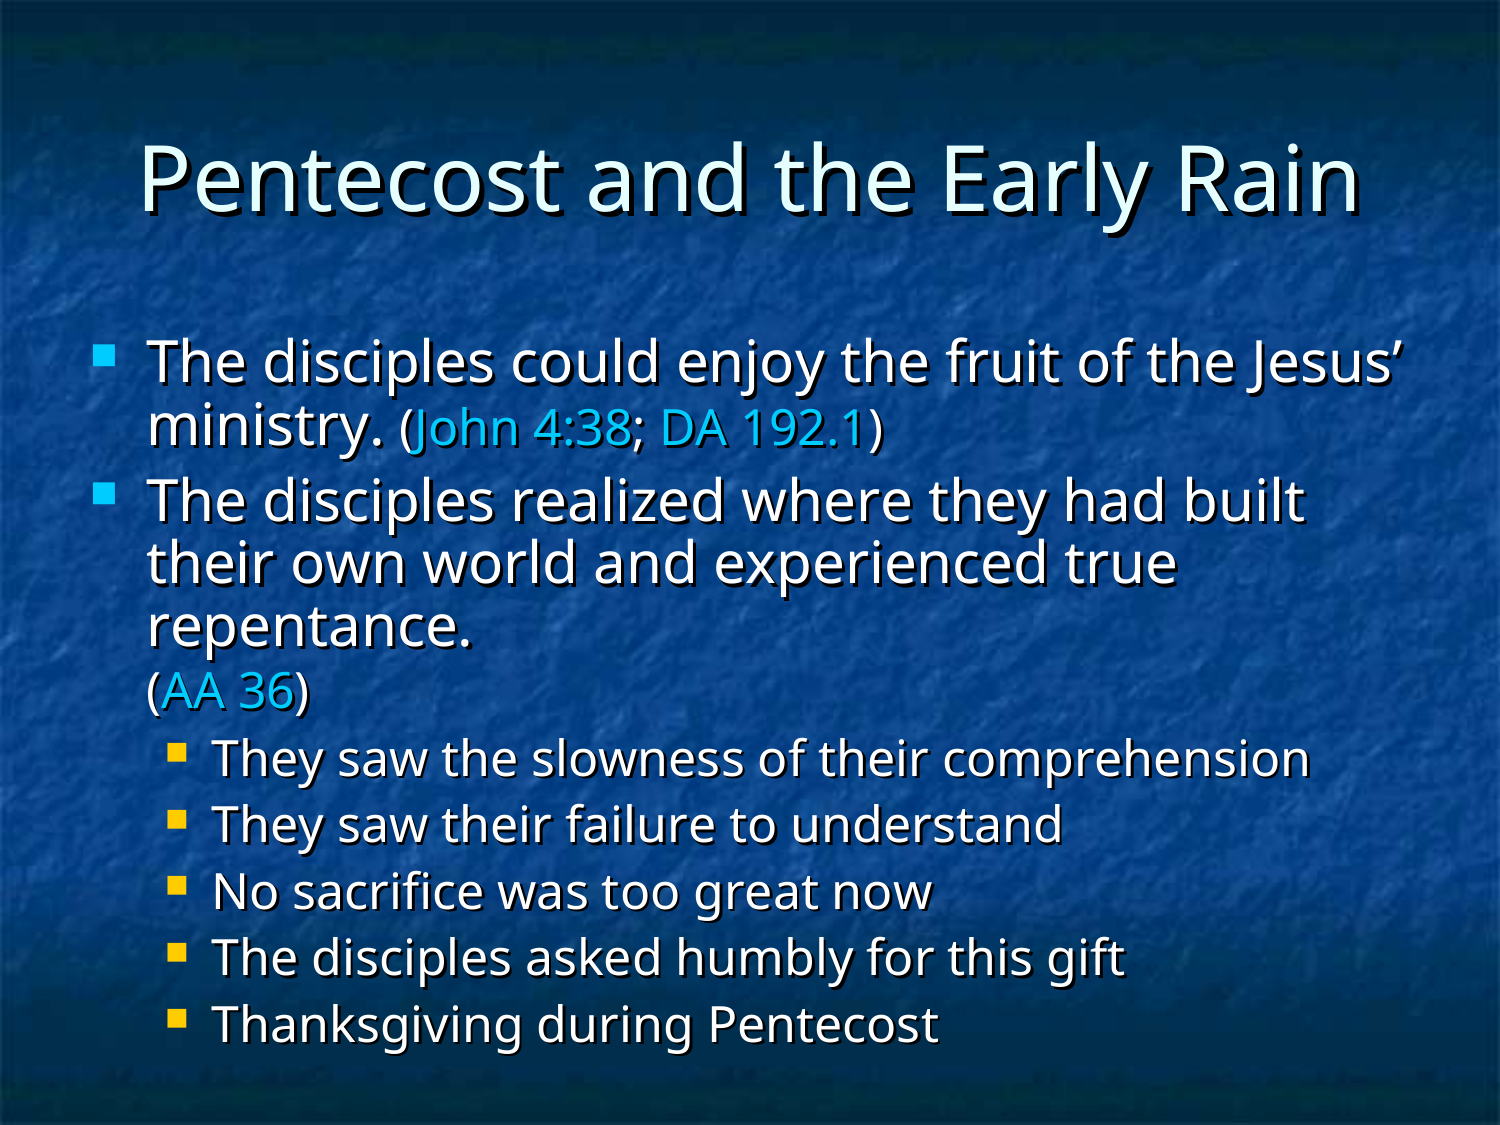

# Pentecost and the Early Rain
The disciples could enjoy the fruit of the Jesus’ ministry. (John 4:38; DA 192.1)
The disciples realized where they had built their own world and experienced true repentance.
(AA 36)
They saw the slowness of their comprehension
They saw their failure to understand
No sacrifice was too great now
The disciples asked humbly for this gift
Thanksgiving during Pentecost